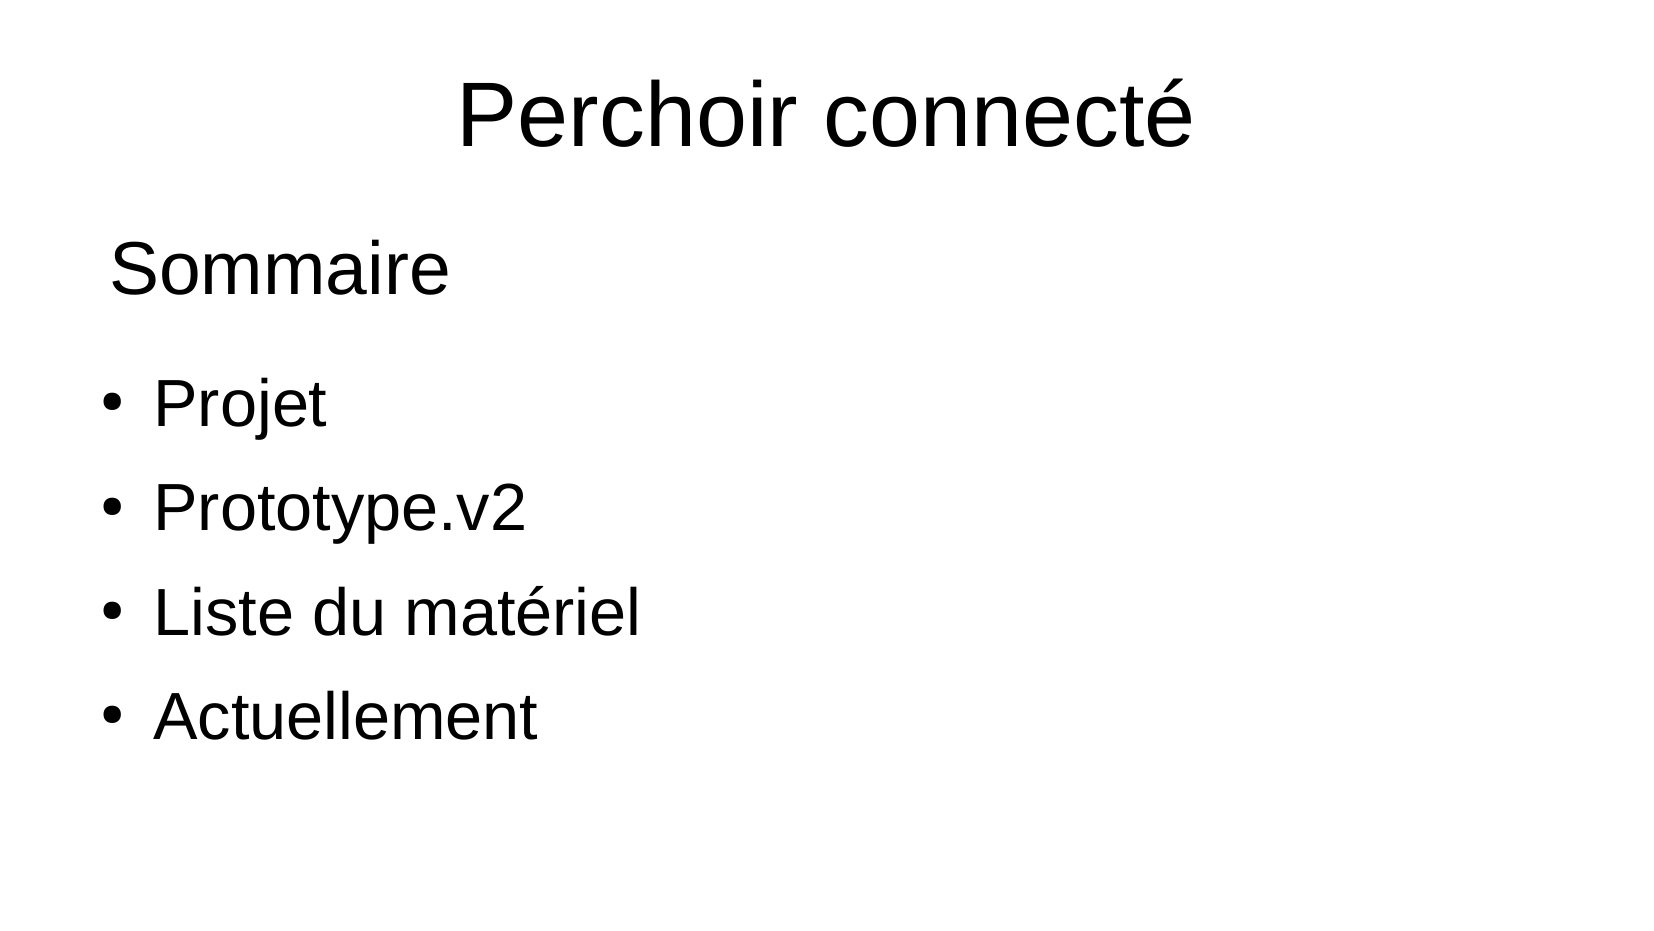

# Perchoir connecté
Sommaire
Projet
Prototype.v2
Liste du matériel
Actuellement